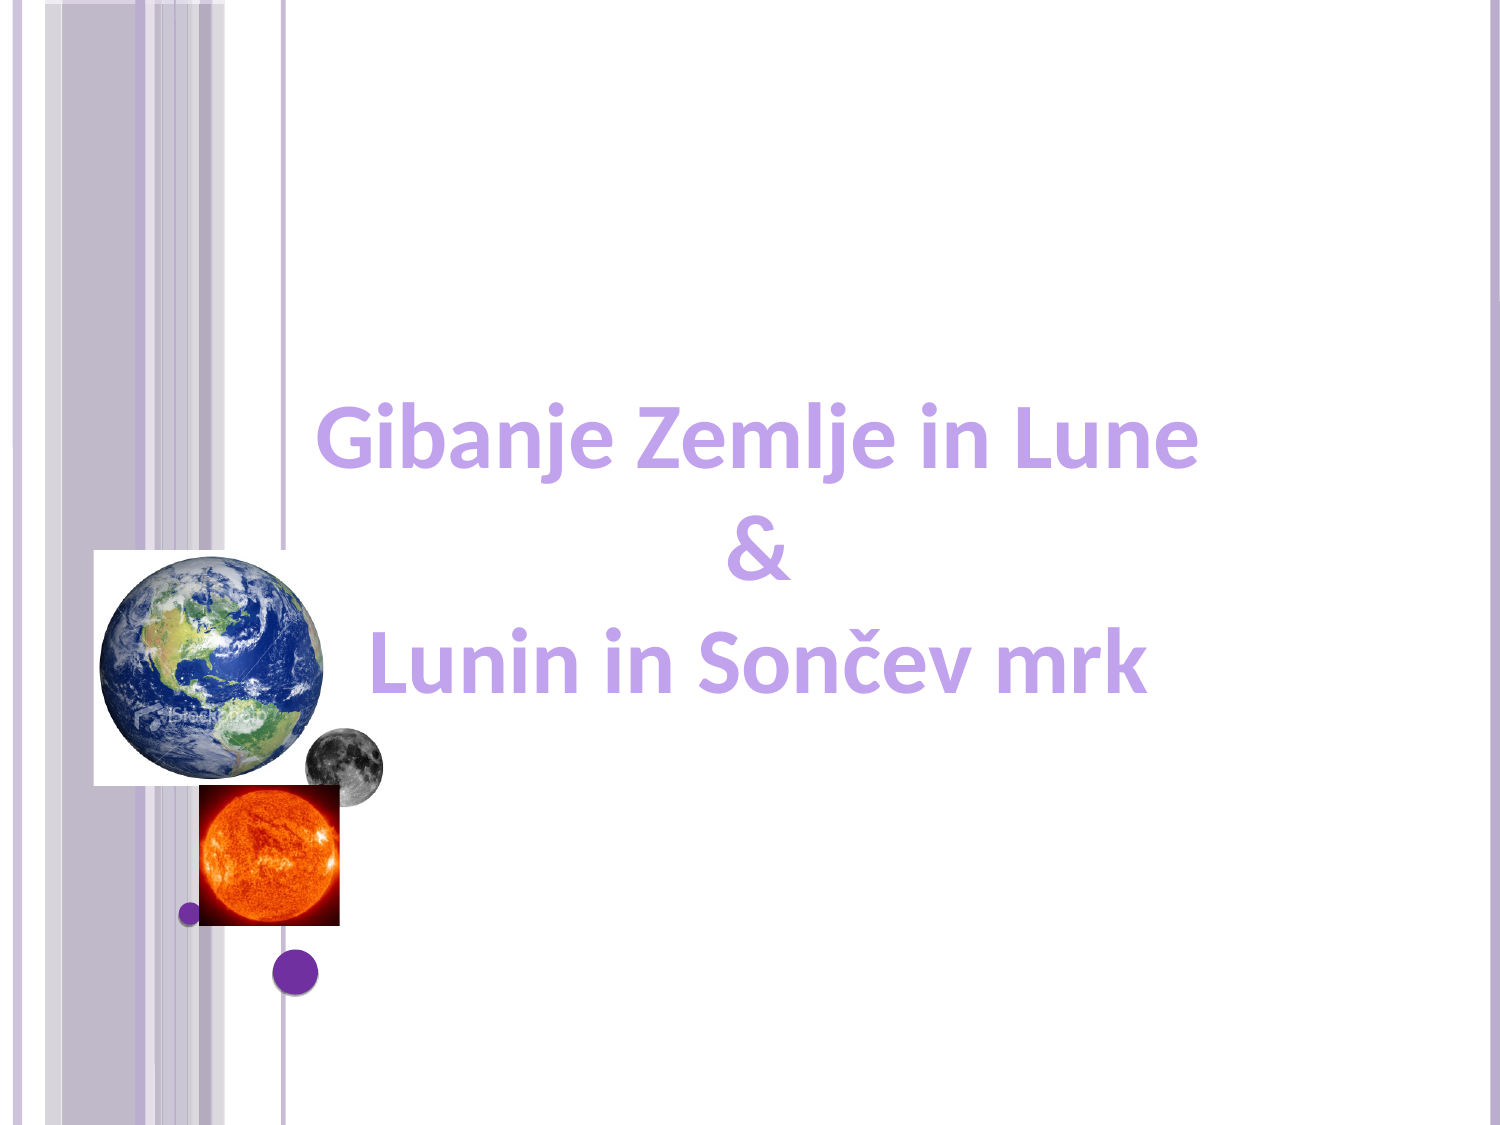

# Gibanje Zemlje in Lune & Lunin in Sončev mrk